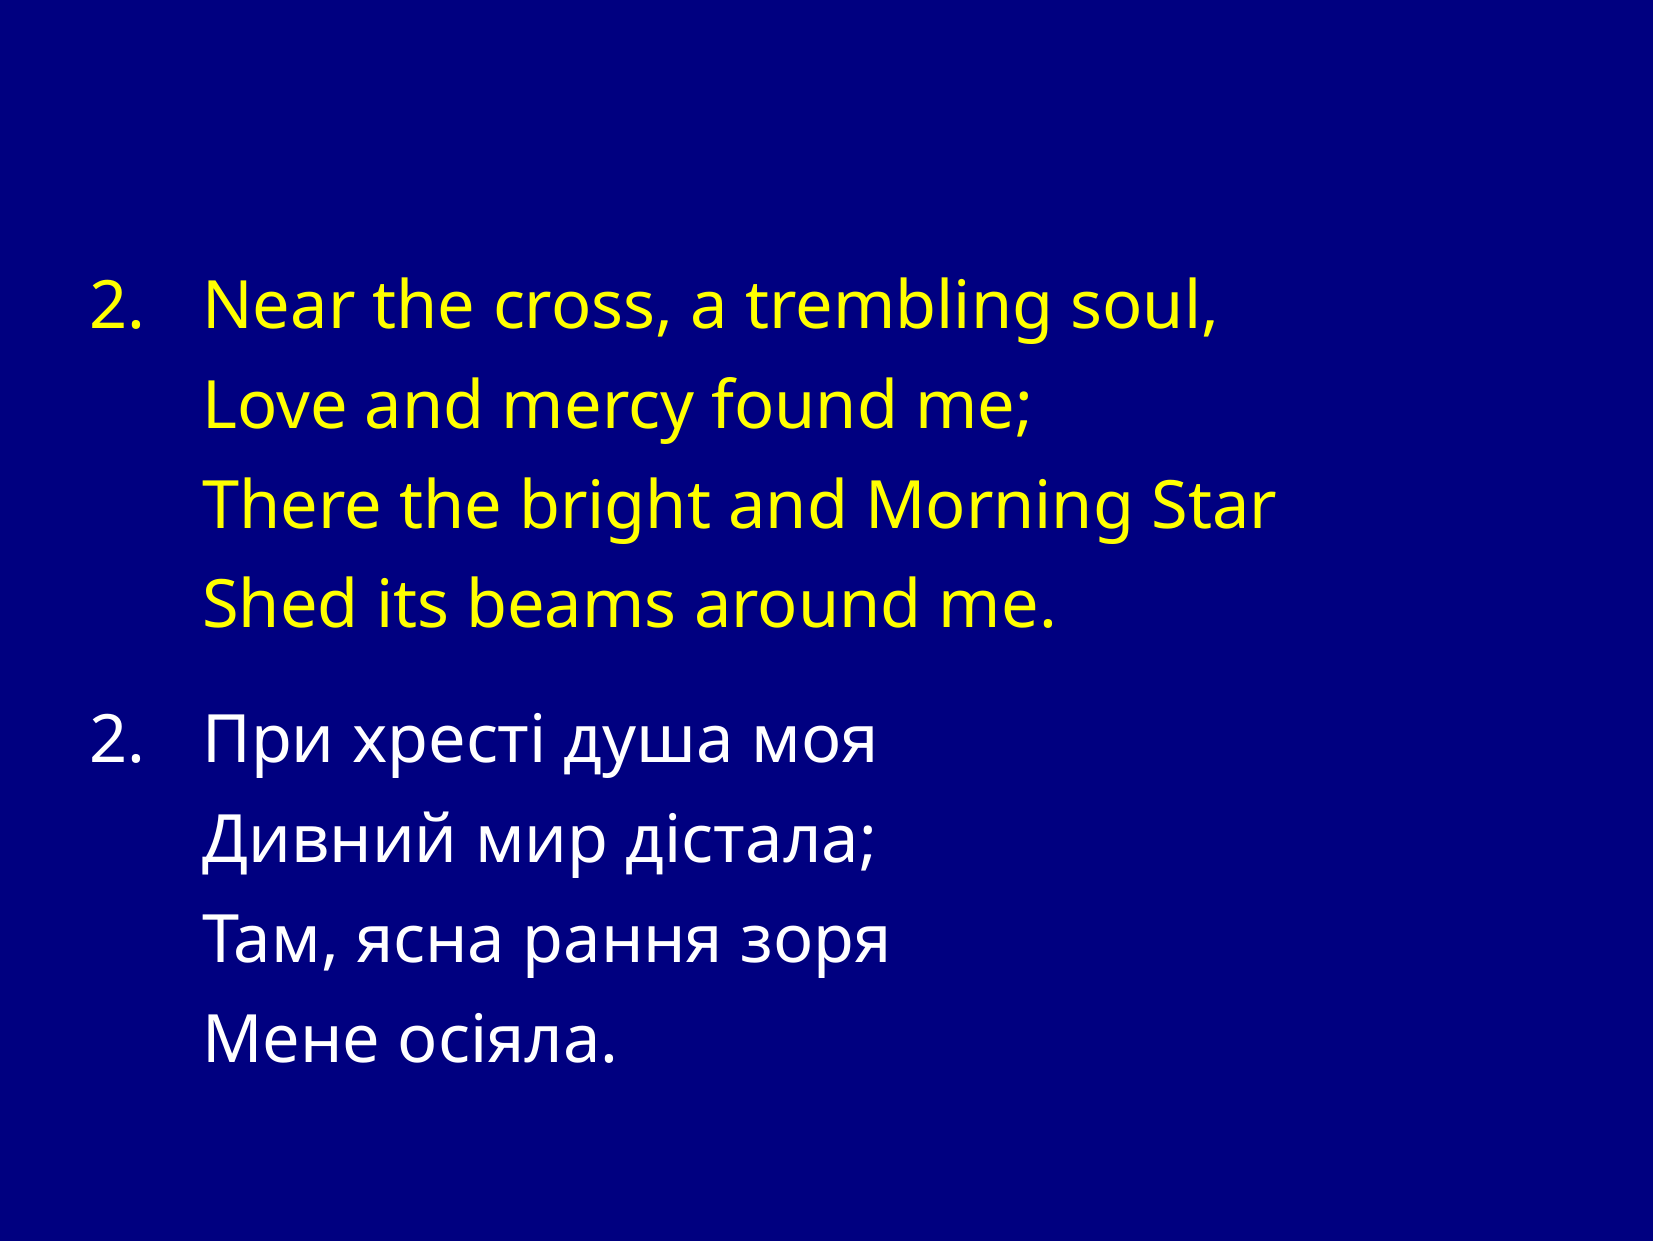

2.	Near the cross, a trembling soul,
	Love and mercy found me;
	There the bright and Morning Star
	Shed its beams around me.
2.	При хресті душа моя
	Дивний мир дістала;
	Там, ясна рання зоря
	Мене осіяла.